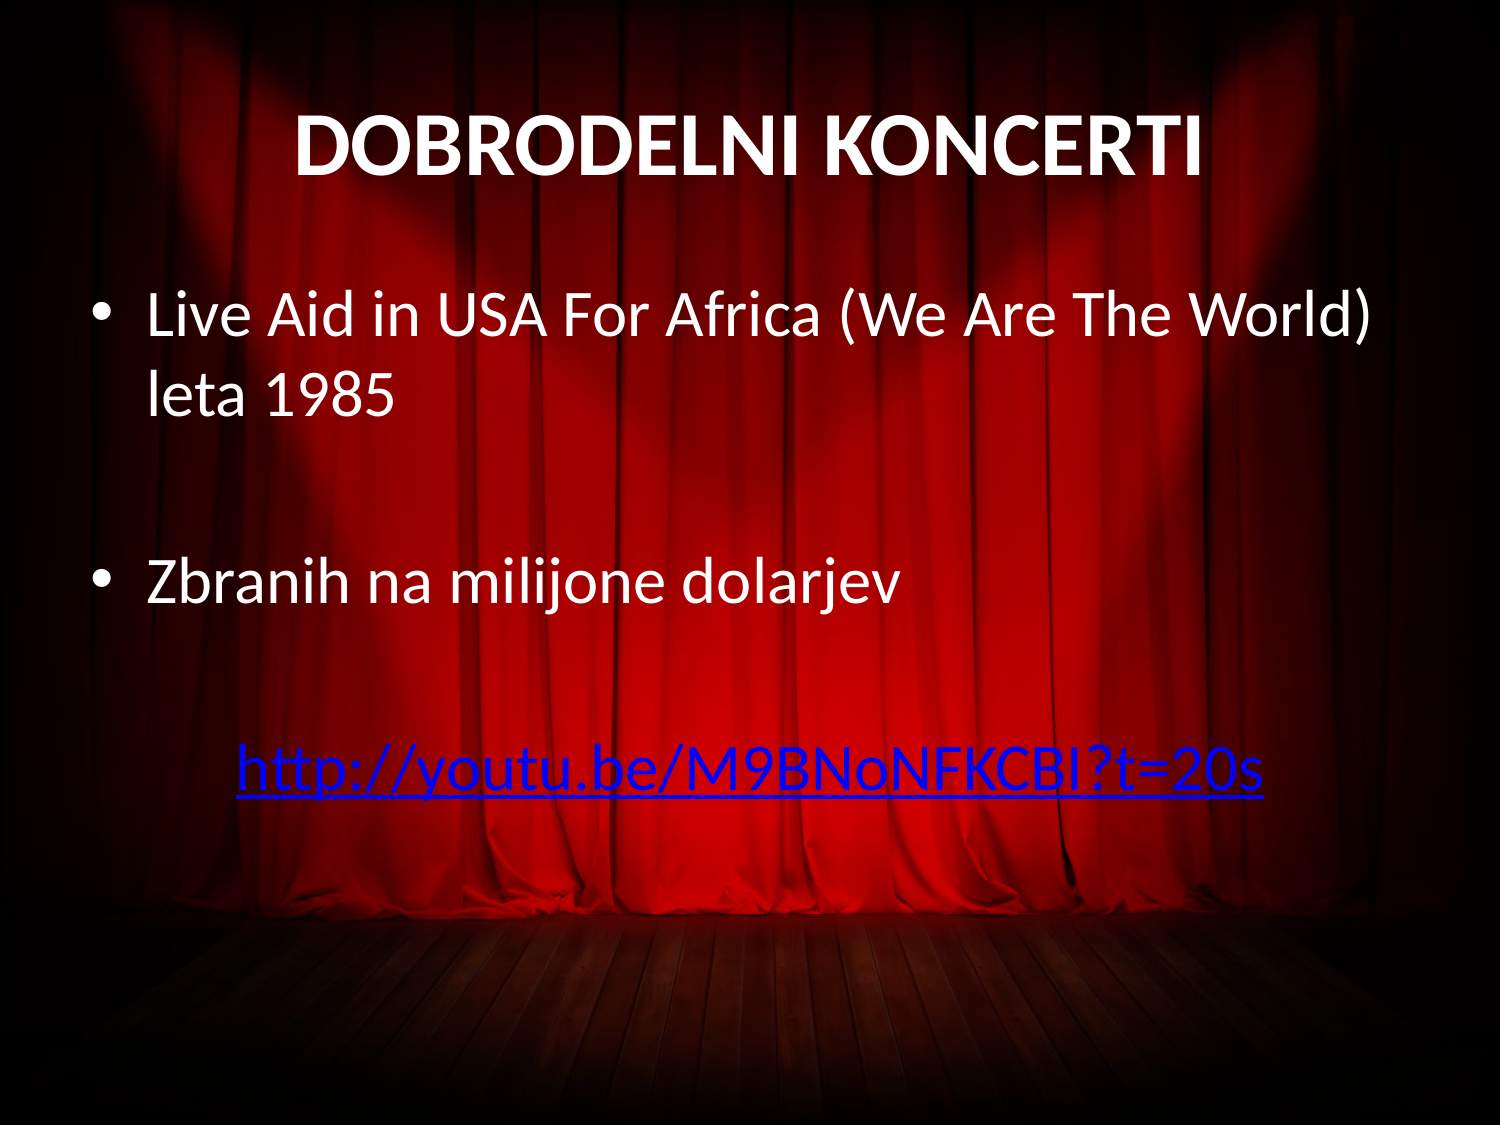

# DOBRODELNI KONCERTI
Live Aid in USA For Africa (We Are The World) leta 1985
Zbranih na milijone dolarjev
http://youtu.be/M9BNoNFKCBI?t=20s